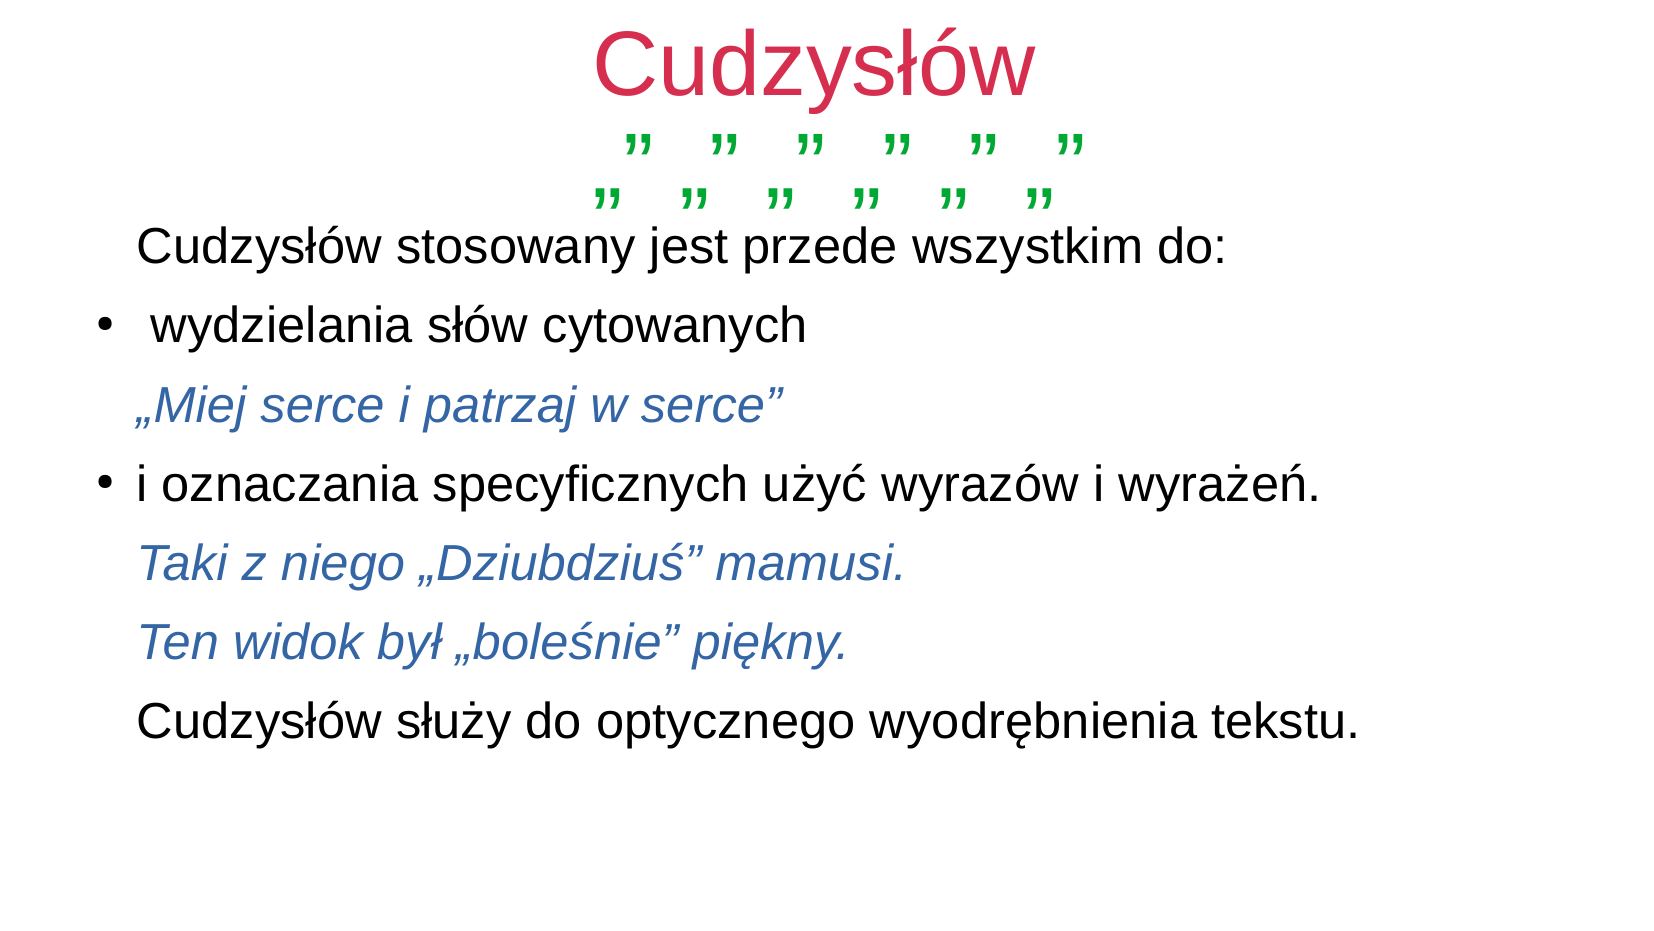

# Cudzysłów „” „” „” „” „” „”
Cudzysłów stosowany jest przede wszystkim do:
 wydzielania słów cytowanych
„Miej serce i patrzaj w serce”
i oznaczania specyficznych użyć wyrazów i wyrażeń.
Taki z niego „Dziubdziuś” mamusi.
Ten widok był „boleśnie” piękny.
Cudzysłów służy do optycznego wyodrębnienia tekstu.